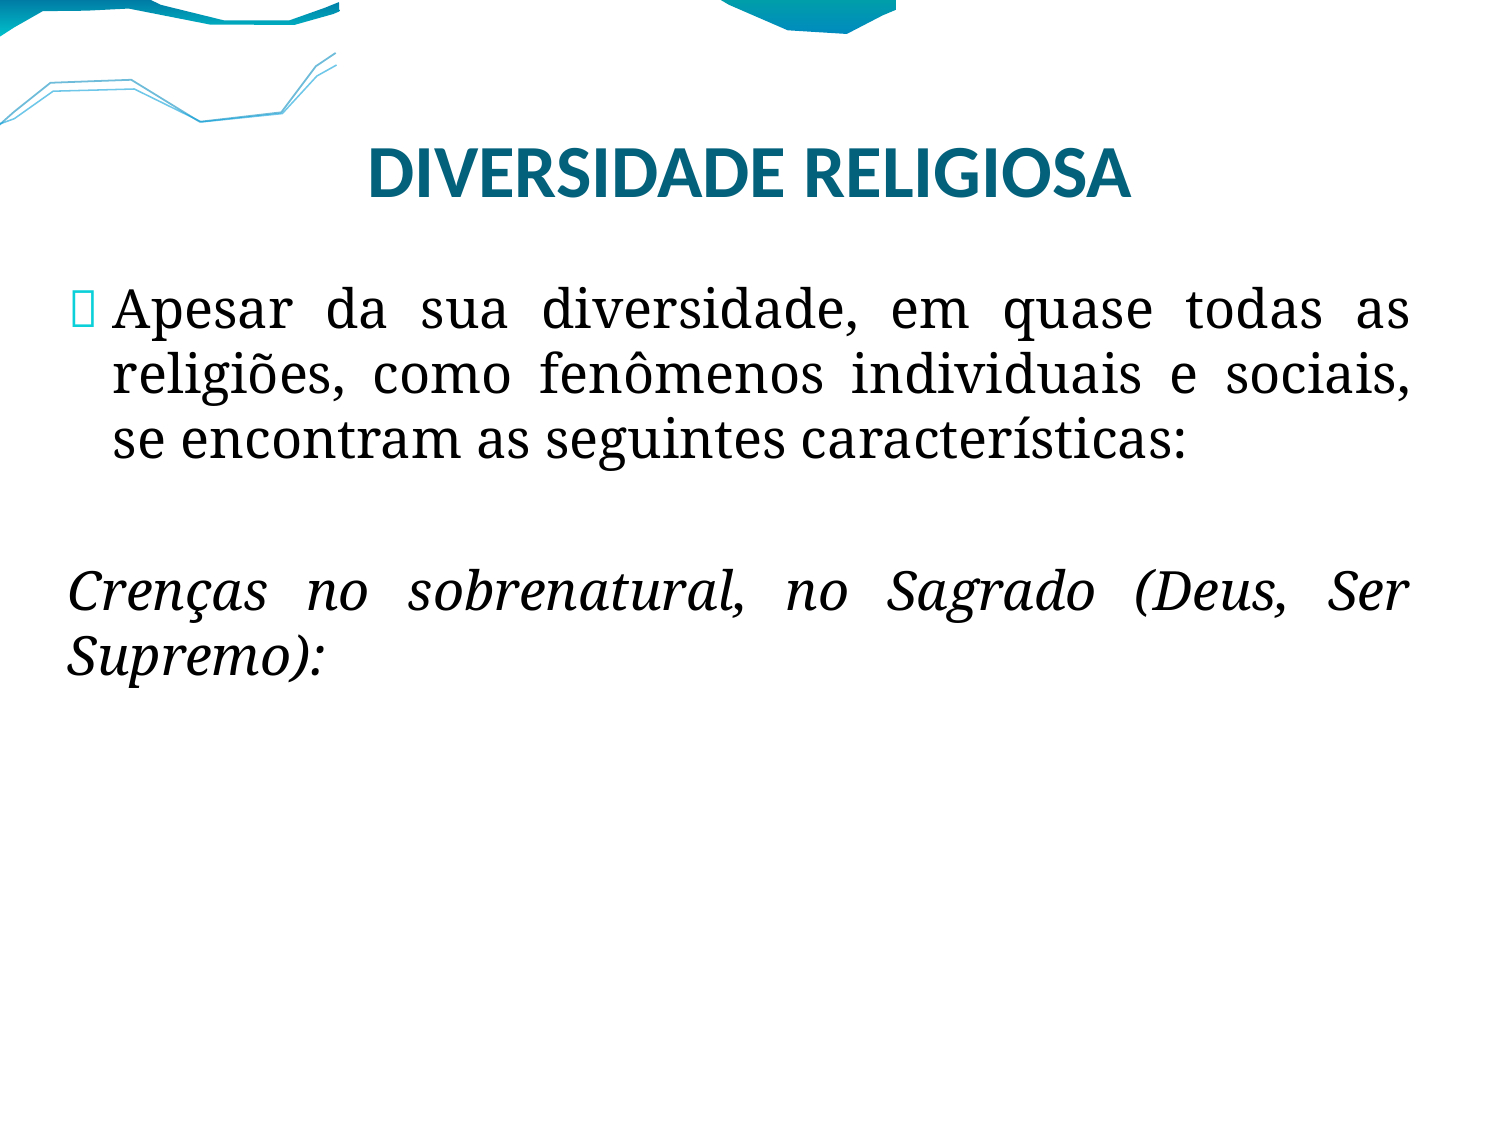

# DIVERSIDADE RELIGIOSA
Apesar da sua diversidade, em quase todas as religiões, como fenômenos individuais e sociais, se encontram as seguintes características:
Crenças no sobrenatural, no Sagrado (Deus, Ser Supremo):